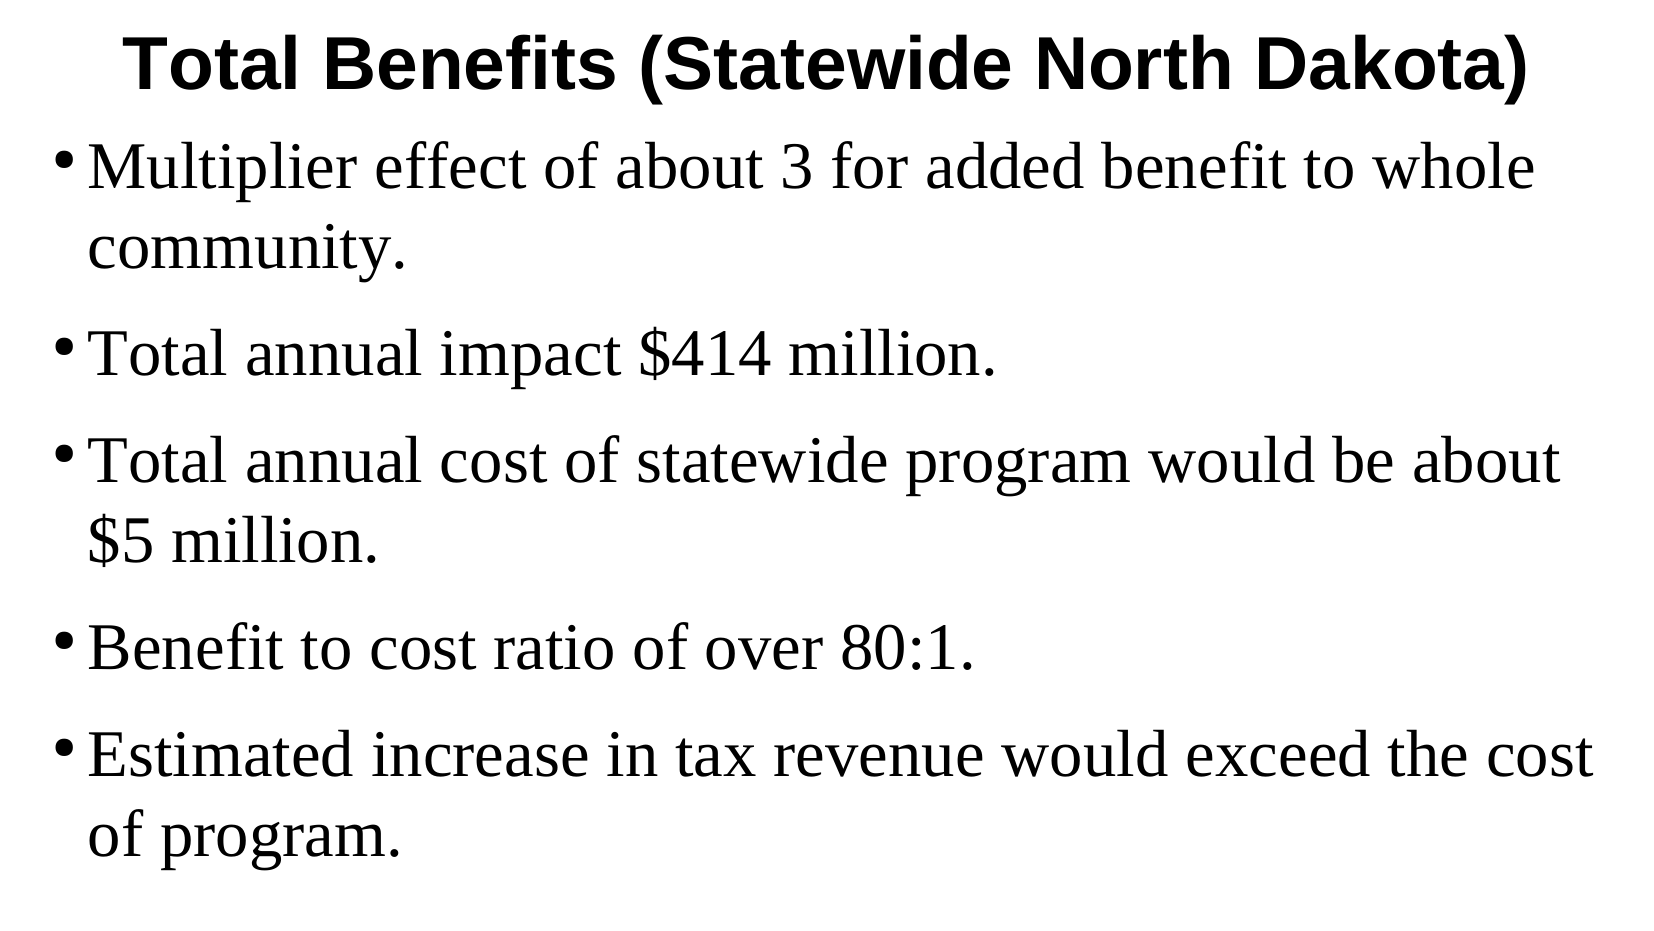

# Total Benefits (Statewide North Dakota)
Multiplier effect of about 3 for added benefit to whole community.
Total annual impact $414 million.
Total annual cost of statewide program would be about $5 million.
Benefit to cost ratio of over 80:1.
Estimated increase in tax revenue would exceed the cost of program.